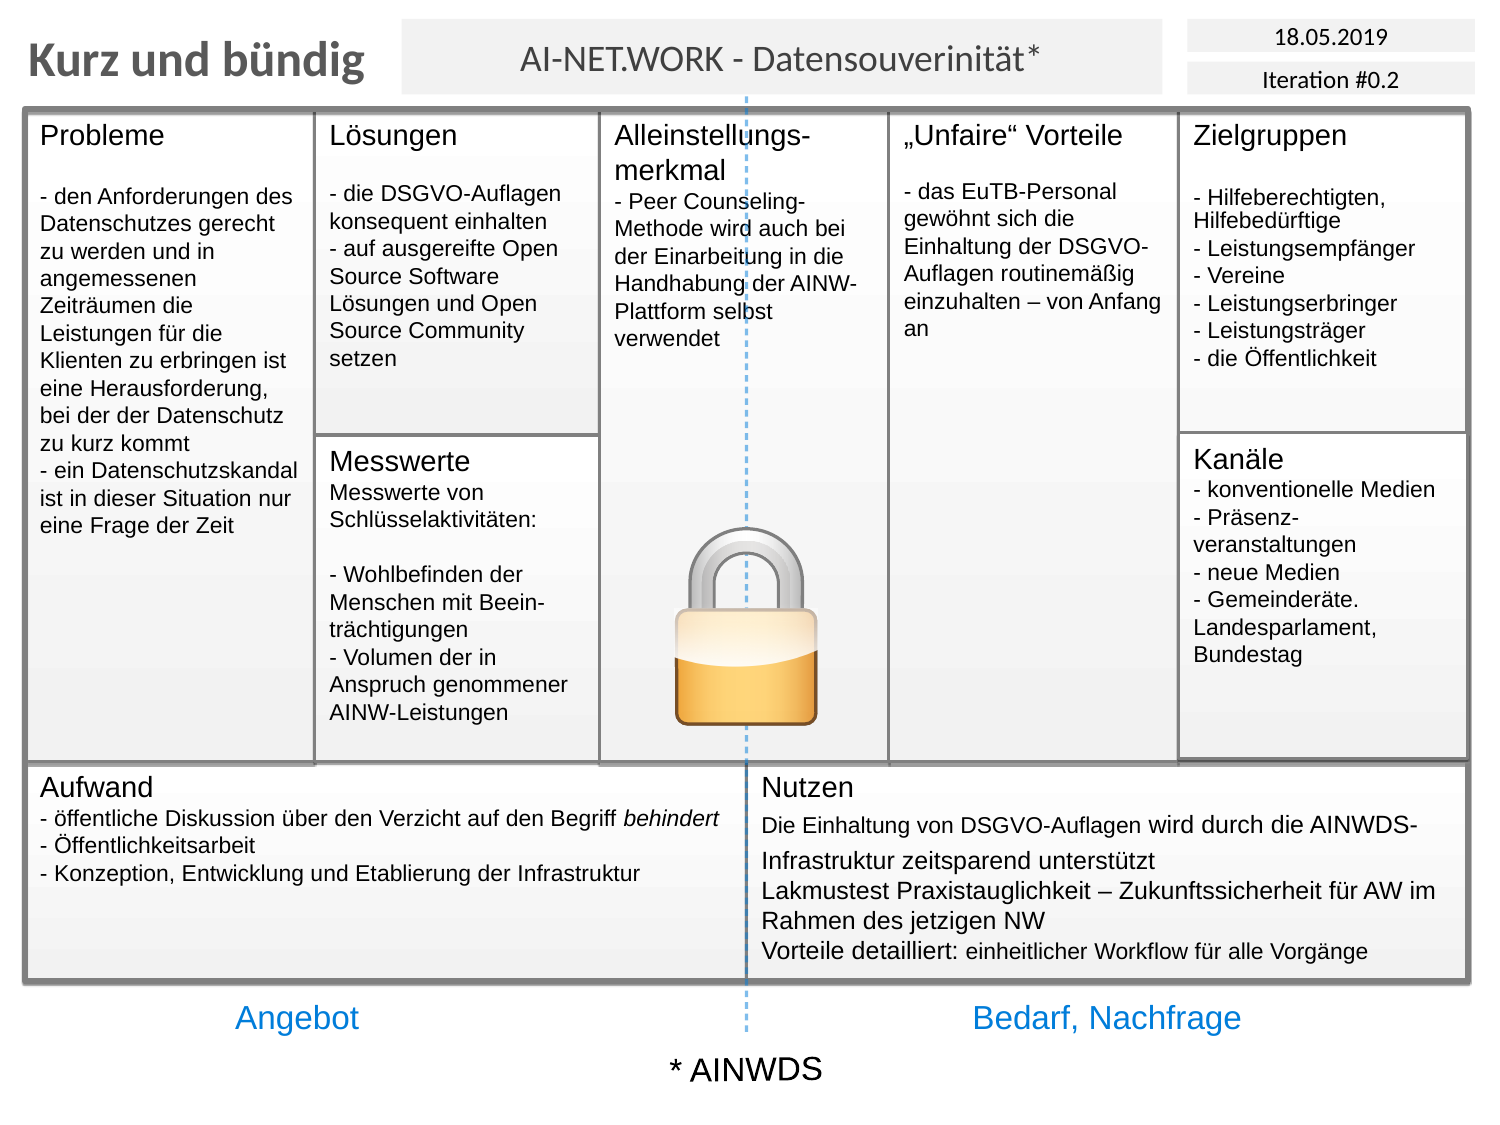

Kurz und bündig
AI-NET.WORK - Datensouverinität*
18.05.2019
Iteration #0.2
Probleme
- den Anforderungen des Datenschutzes gerecht zu werden und in angemessenen Zeiträumen die Leistungen für die Klienten zu erbringen ist eine Herausforderung, bei der der Datenschutz zu kurz kommt
- ein Datenschutzskandal ist in dieser Situation nur eine Frage der Zeit
Lösungen
- die DSGVO-Auflagen konsequent einhalten
- auf ausgereifte Open Source Software Lösungen und Open Source Community setzen
Alleinstellungs-merkmal
- Peer Counseling-Methode wird auch bei der Einarbeitung in die Handhabung der AINW-Plattform selbst verwendet
„Unfaire“ Vorteile
- das EuTB-Personal gewöhnt sich die Einhaltung der DSGVO-Auflagen routinemäßig einzuhalten – von Anfang an
Zielgruppen
- Hilfeberechtigten, Hilfebedürftige
- Leistungsempfänger
- Vereine
- Leistungserbringer
- Leistungsträger
- die Öffentlichkeit
Kanäle
- konventionelle Medien
- Präsenz-veranstaltungen
- neue Medien
- Gemeinderäte. Landesparlament, Bundestag
Messwerte
Messwerte von Schlüsselaktivitäten:
- Wohlbefinden der Menschen mit Beein-trächtigungen
- Volumen der in Anspruch genommener AINW-Leistungen
Aufwand
- öffentliche Diskussion über den Verzicht auf den Begriff behindert
- Öffentlichkeitsarbeit
- Konzeption, Entwicklung und Etablierung der Infrastruktur
Nutzen
Die Einhaltung von DSGVO-Auflagen wird durch die AINWDS-Infrastruktur zeitsparend unterstützt
Lakmustest Praxistauglichkeit – Zukunftssicherheit für AW im Rahmen des jetzigen NW
Vorteile detailliert: einheitlicher Workflow für alle Vorgänge
Angebot
Bedarf, Nachfrage
* AINWDS